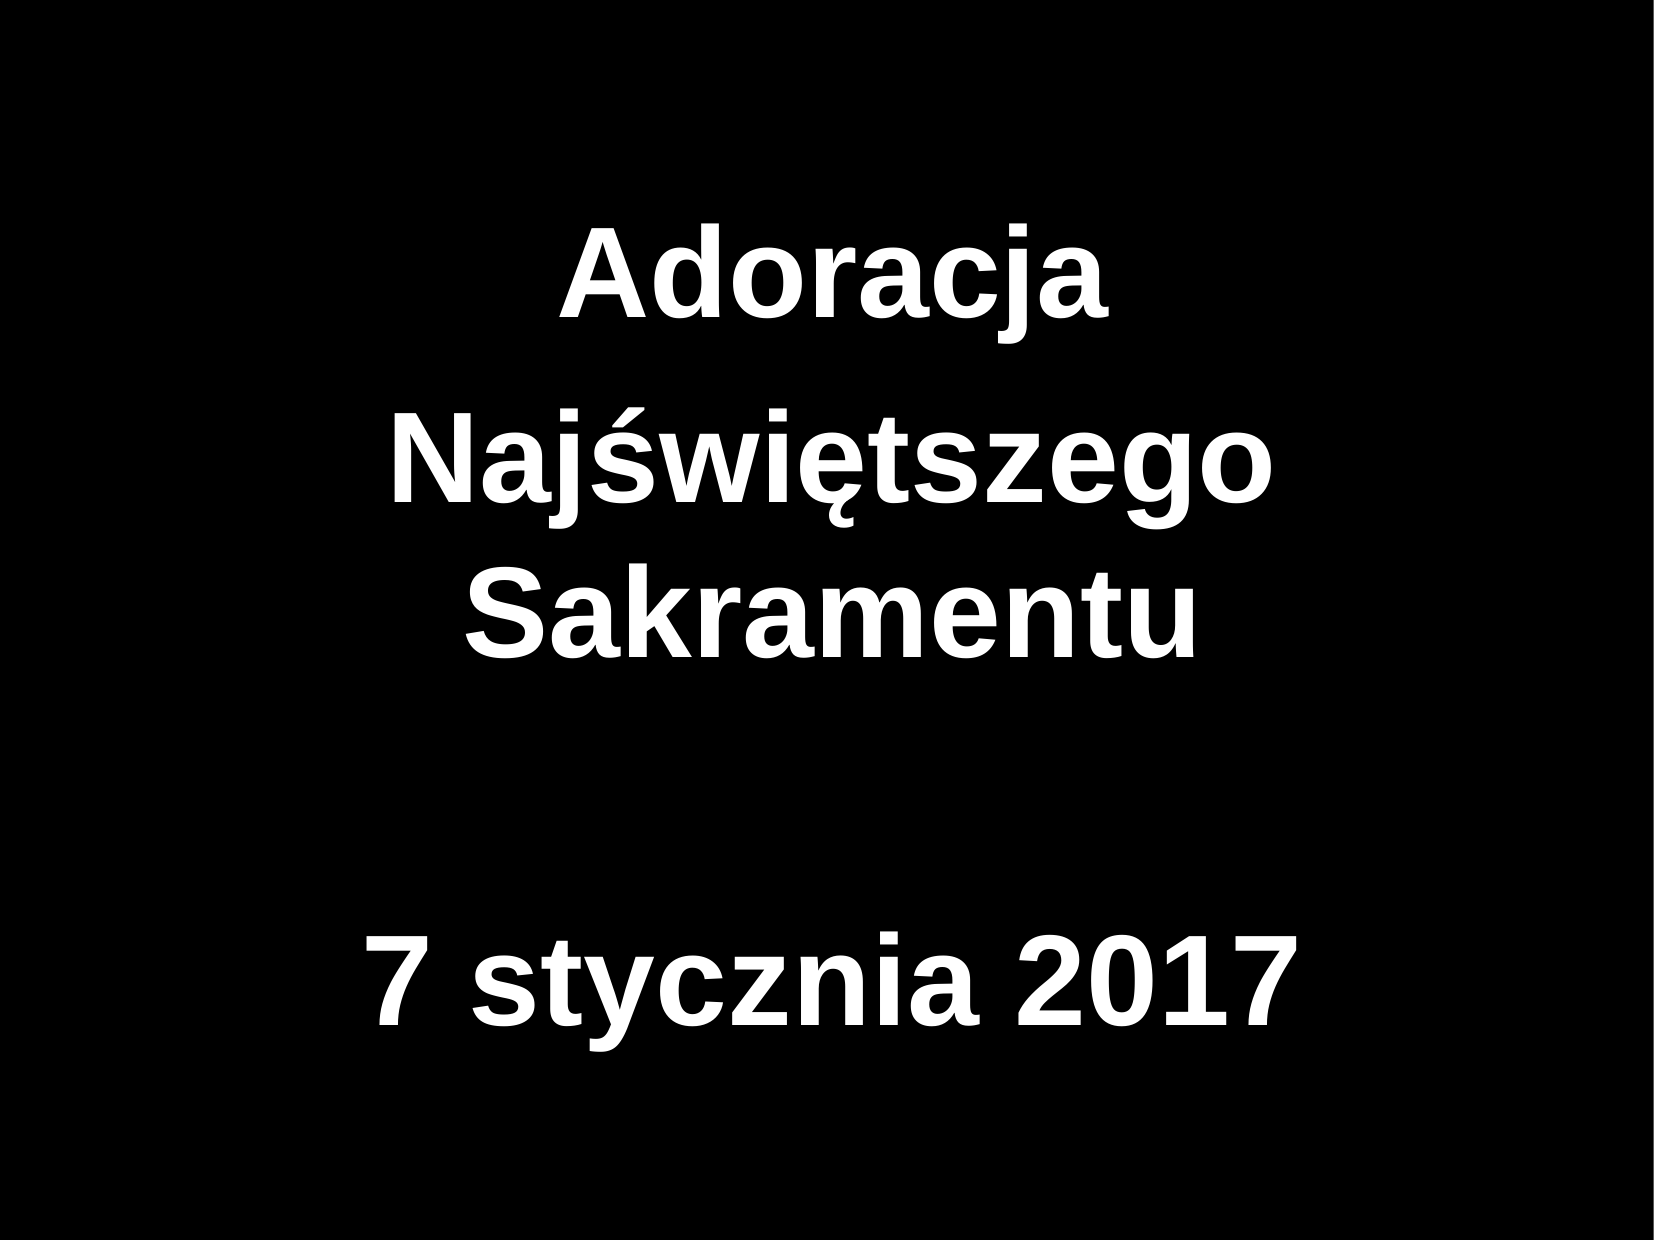

# Adoracja
Najświętszego Sakramentu
7 stycznia 2017